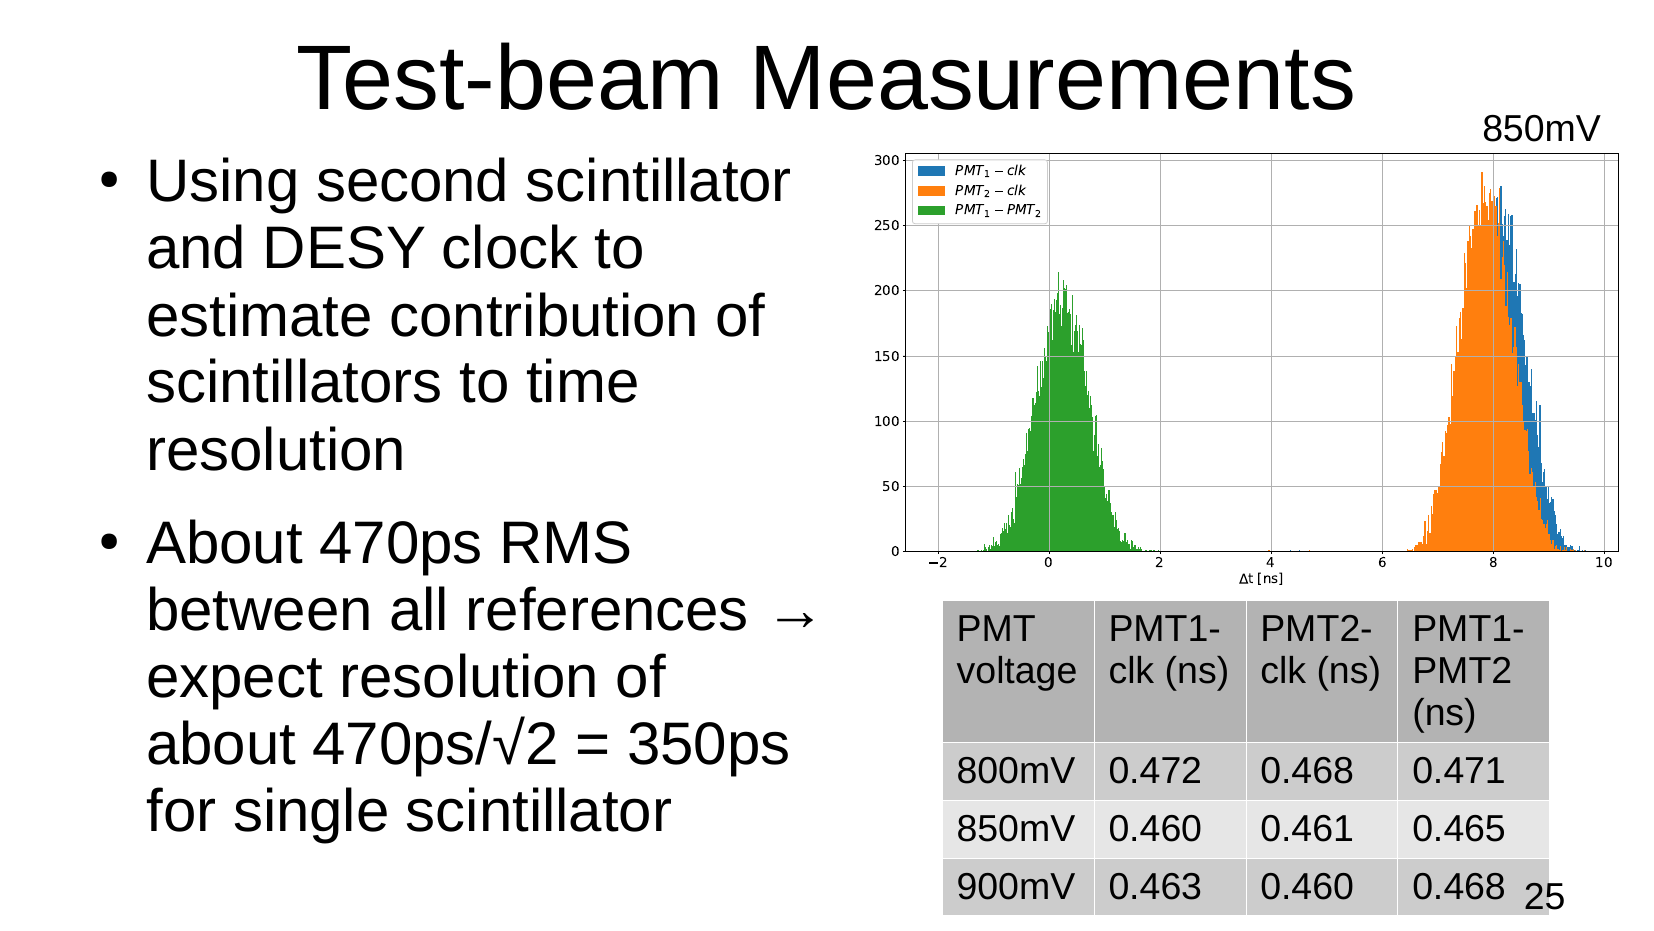

Test-beam Measurements
850mV
# Using second scintillator and DESY clock to estimate contribution of scintillators to time resolution
About 470ps RMS between all references → expect resolution of about 470ps/√2 = 350ps for single scintillator
| PMT voltage | PMT1-clk (ns) | PMT2-clk (ns) | PMT1-PMT2 (ns) |
| --- | --- | --- | --- |
| 800mV | 0.472 | 0.468 | 0.471 |
| 850mV | 0.460 | 0.461 | 0.465 |
| 900mV | 0.463 | 0.460 | 0.468 |